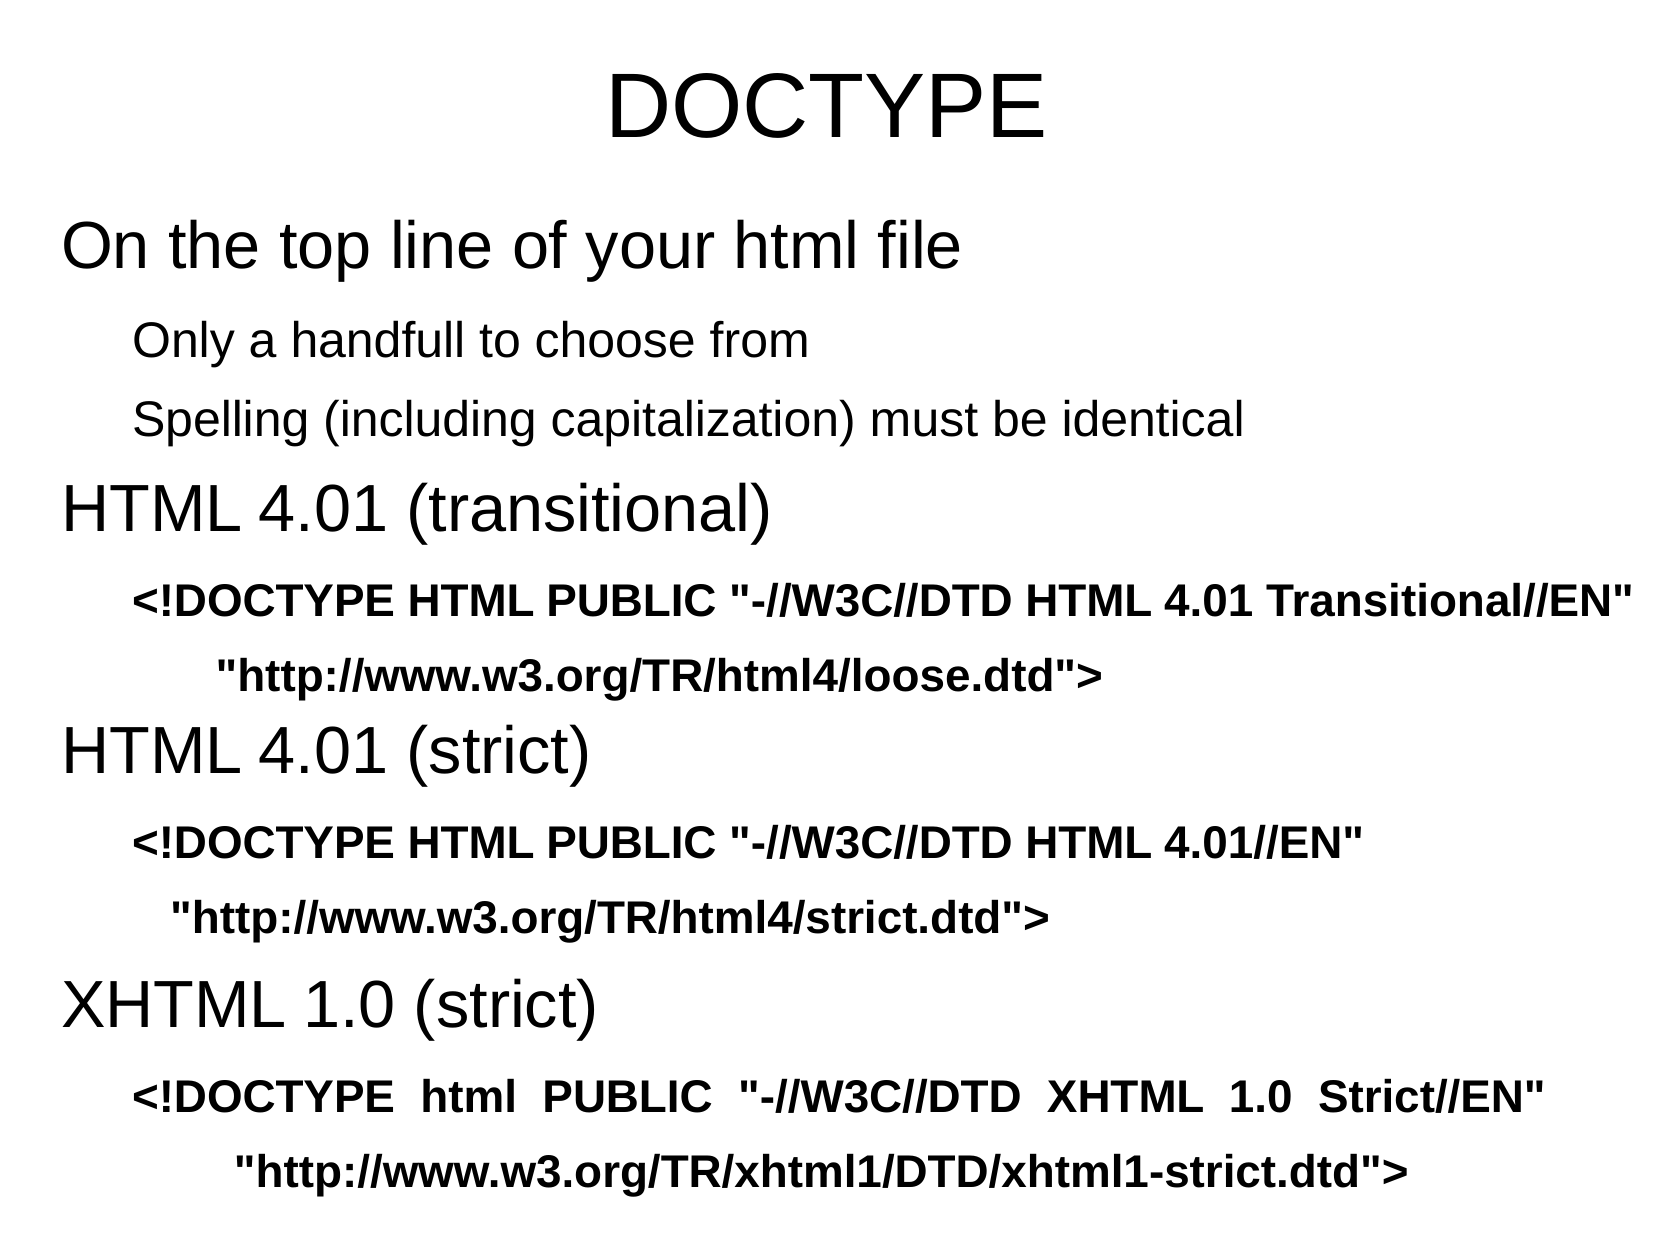

# DOCTYPE
On the top line of your html file
Only a handfull to choose from
Spelling (including capitalization) must be identical
HTML 4.01 (transitional)
<!DOCTYPE HTML PUBLIC "-//W3C//DTD HTML 4.01 Transitional//EN"
 "http://www.w3.org/TR/html4/loose.dtd">
HTML 4.01 (strict)
<!DOCTYPE HTML PUBLIC "-//W3C//DTD HTML 4.01//EN"
 "http://www.w3.org/TR/html4/strict.dtd">
XHTML 1.0 (strict)
<!DOCTYPE html PUBLIC "-//W3C//DTD XHTML 1.0 Strict//EN"
 "http://www.w3.org/TR/xhtml1/DTD/xhtml1-strict.dtd">